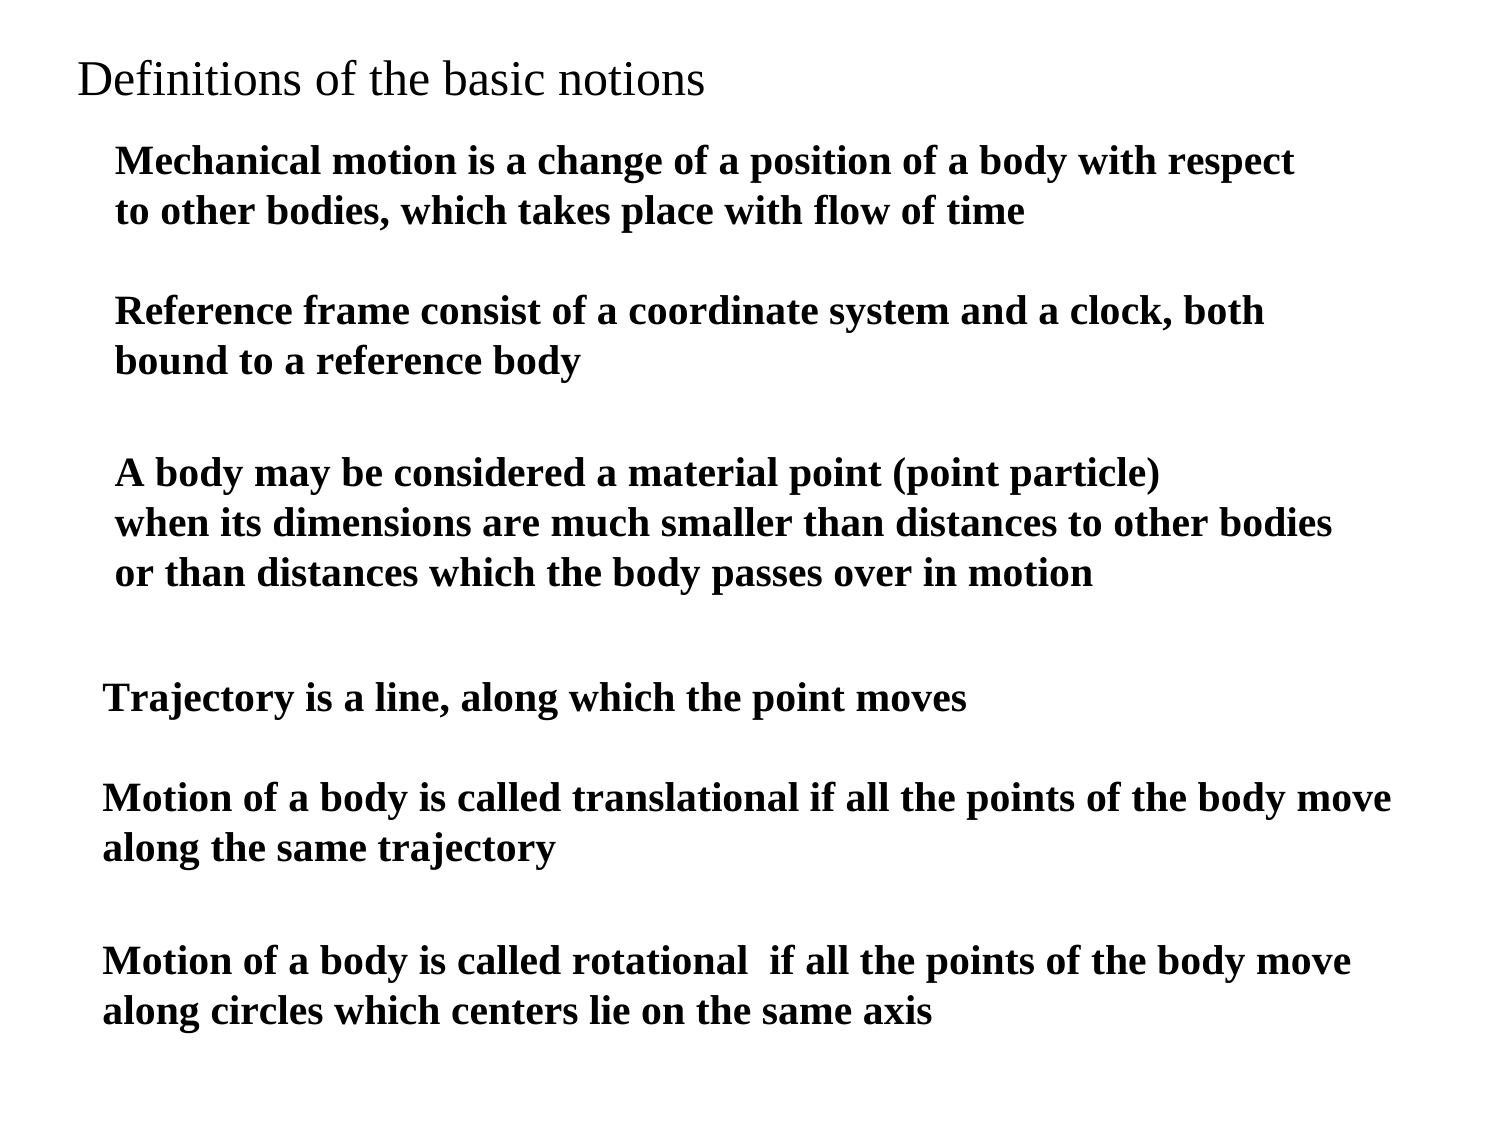

Definitions of the basic notions
Mechanical motion is a change of a position of a body with respect to other bodies, which takes place with flow of time
Reference frame consist of a coordinate system and a clock, both bound to a reference body
A body may be considered a material point (point particle)
when its dimensions are much smaller than distances to other bodies or than distances which the body passes over in motion
Trajectory is a line, along which the point moves
Motion of a body is called translational if all the points of the body move along the same trajectory
Motion of a body is called rotational if all the points of the body move along circles which centers lie on the same axis